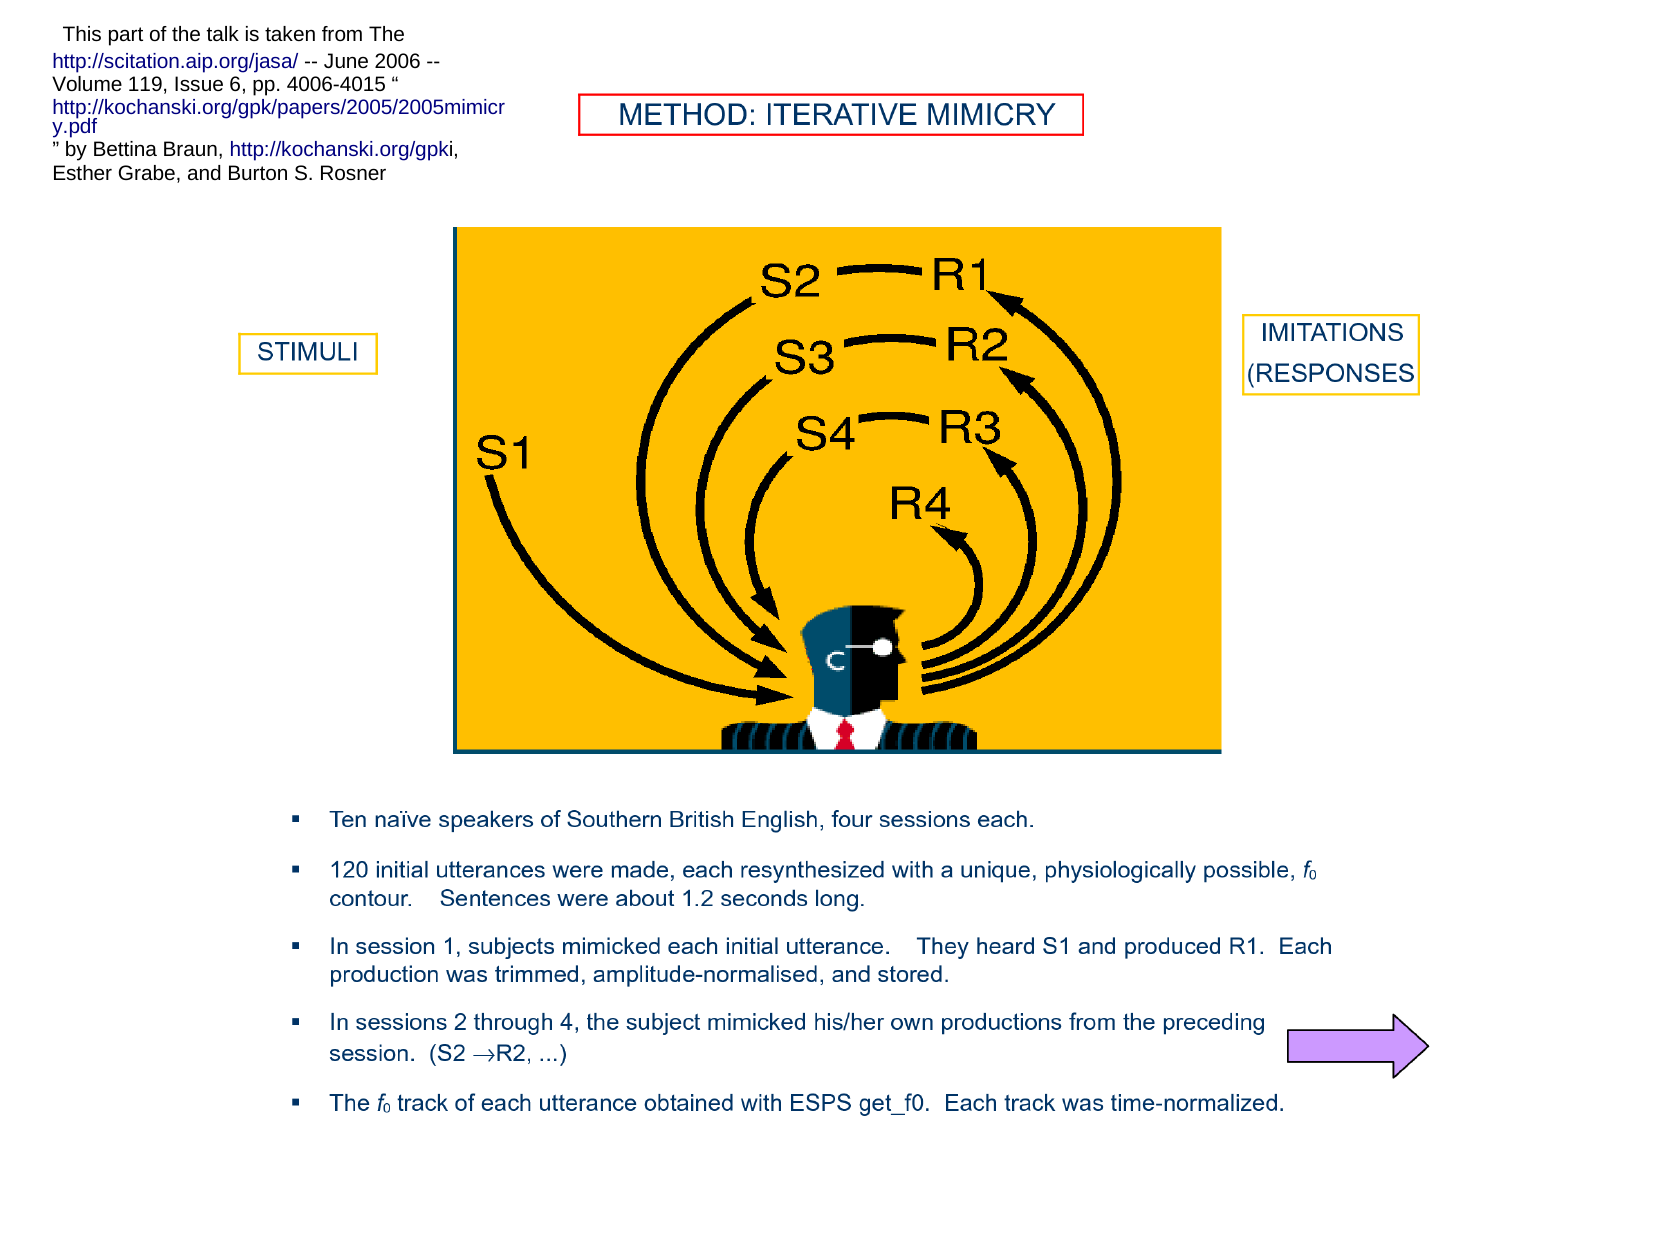

This part of the talk is taken from The http://scitation.aip.org/jasa/ -- June 2006 -- Volume 119, Issue 6, pp. 4006-4015 “http://kochanski.org/gpk/papers/2005/2005mimicry.pdf” by Bettina Braun, http://kochanski.org/gpki, Esther Grabe, and Burton S. Rosner